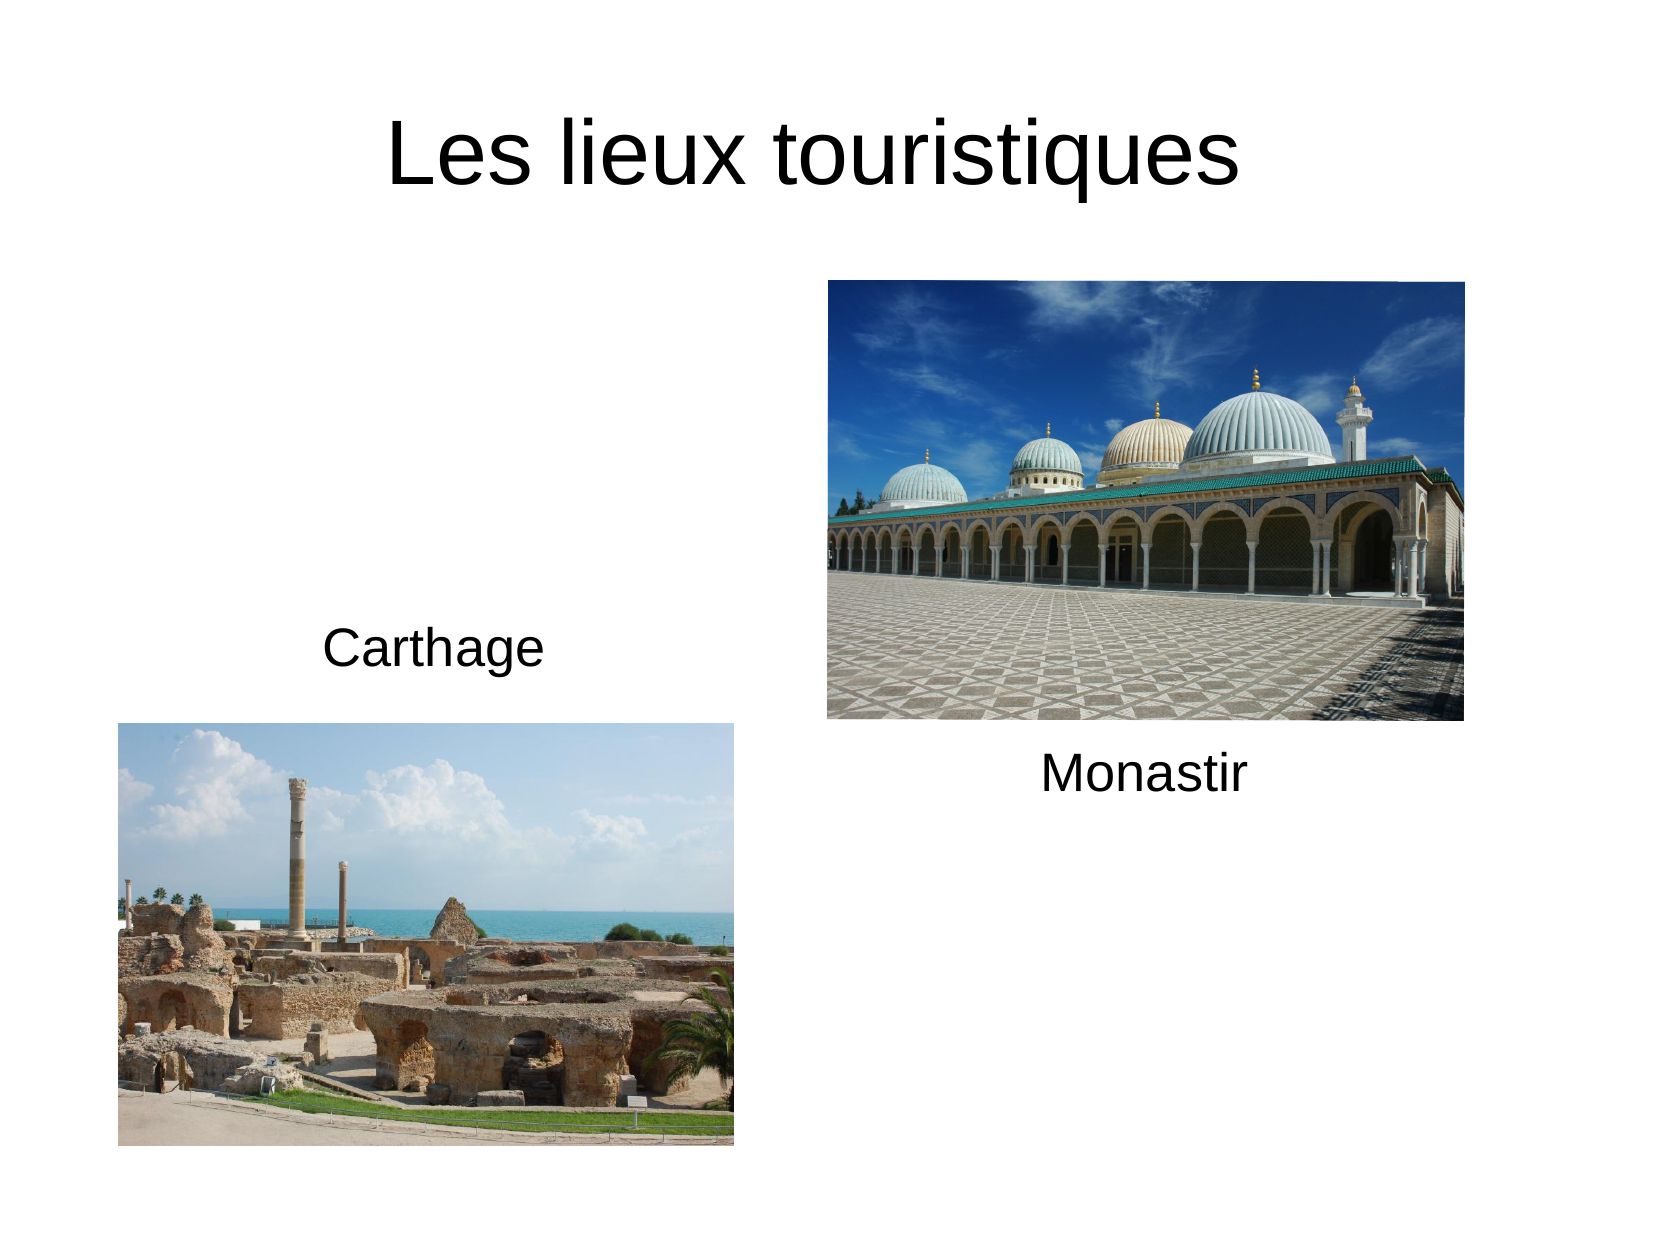

# Les lieux touristiques
Monastir
Carthage
Carthage